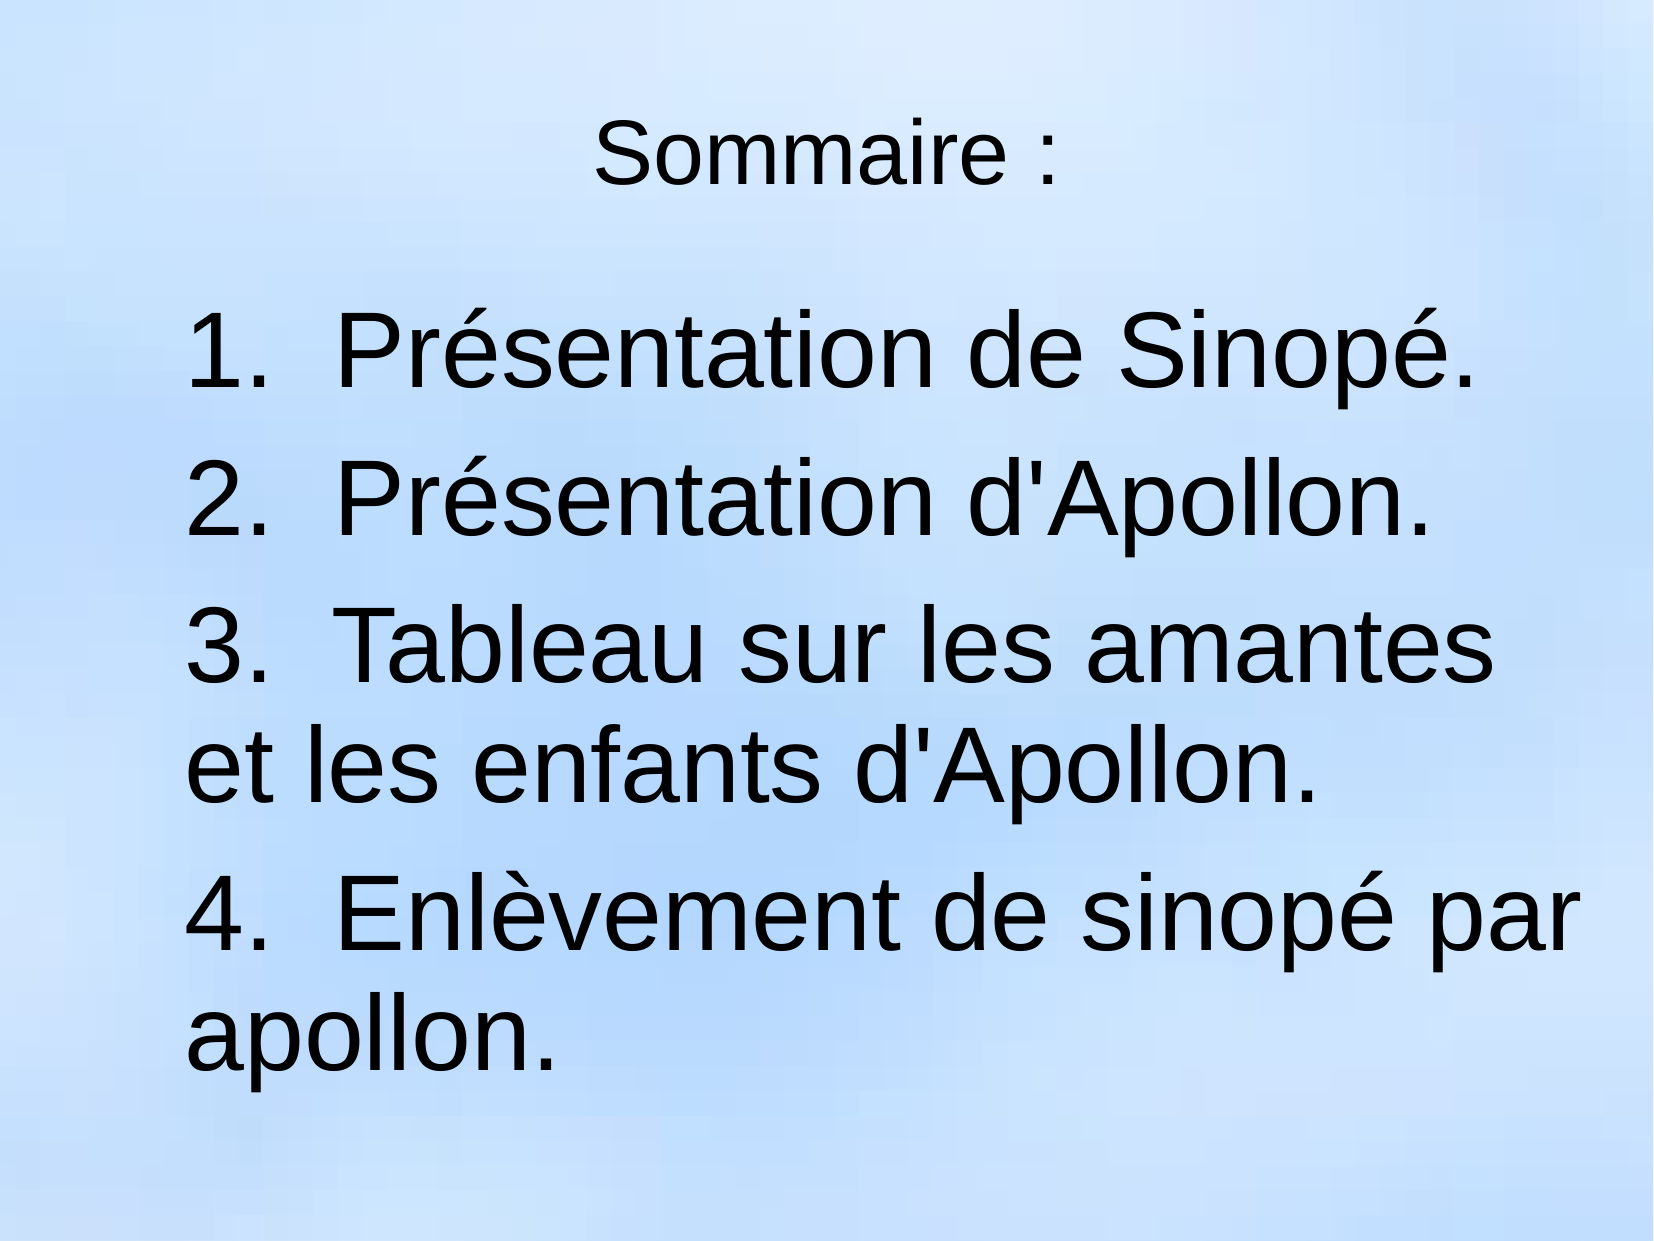

# Sommaire :
1. Présentation de Sinopé.
2. Présentation d'Apollon.
3. Tableau sur les amantes et les enfants d'Apollon.
4. Enlèvement de sinopé par apollon.